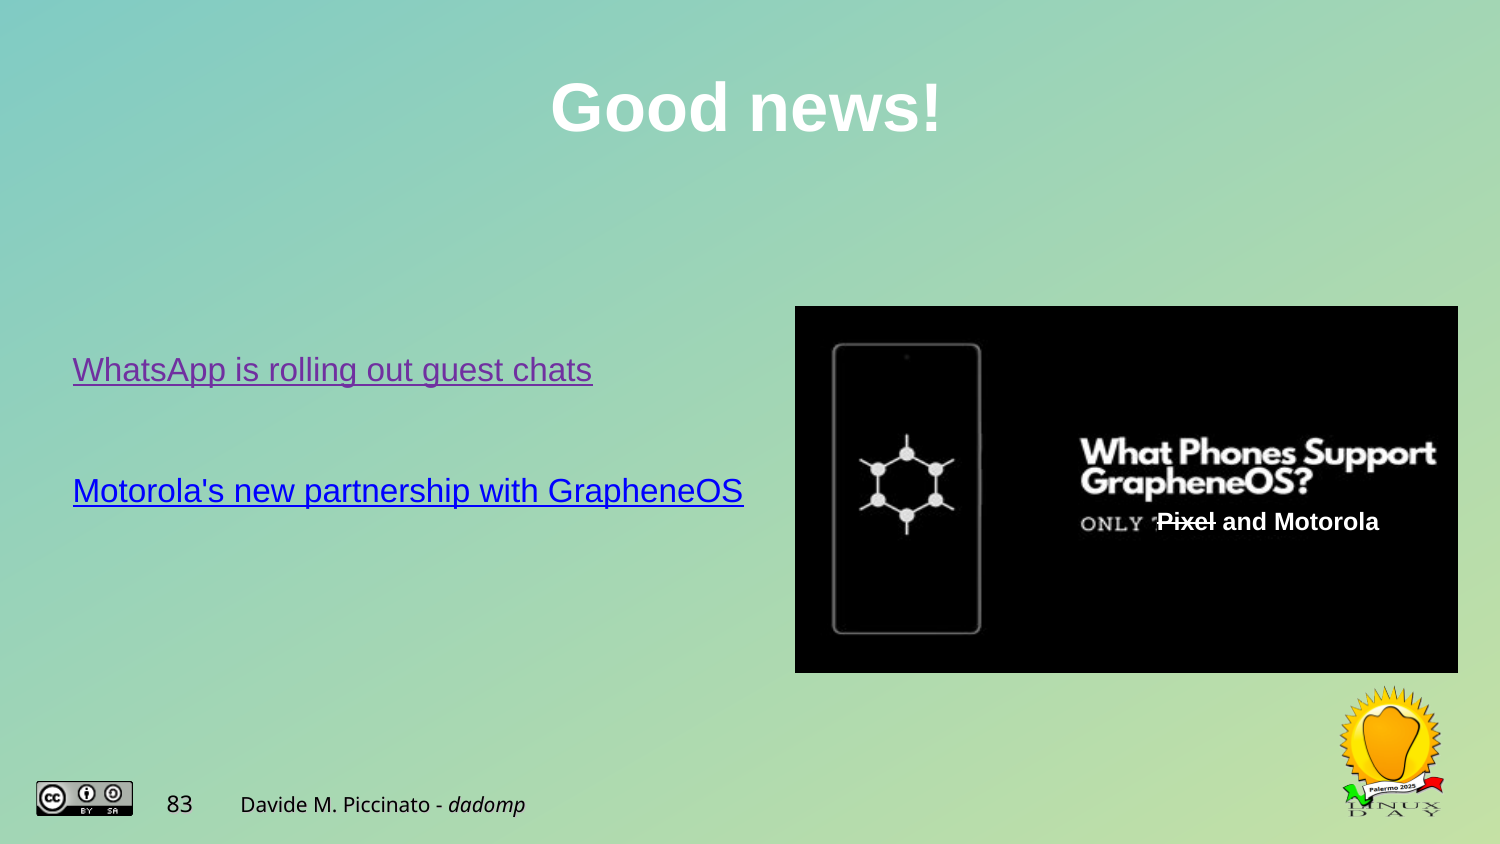

# Good news!
WhatsApp is rolling out guest chats
Motorola's new partnership with GrapheneOS
 Pixel and Motorola